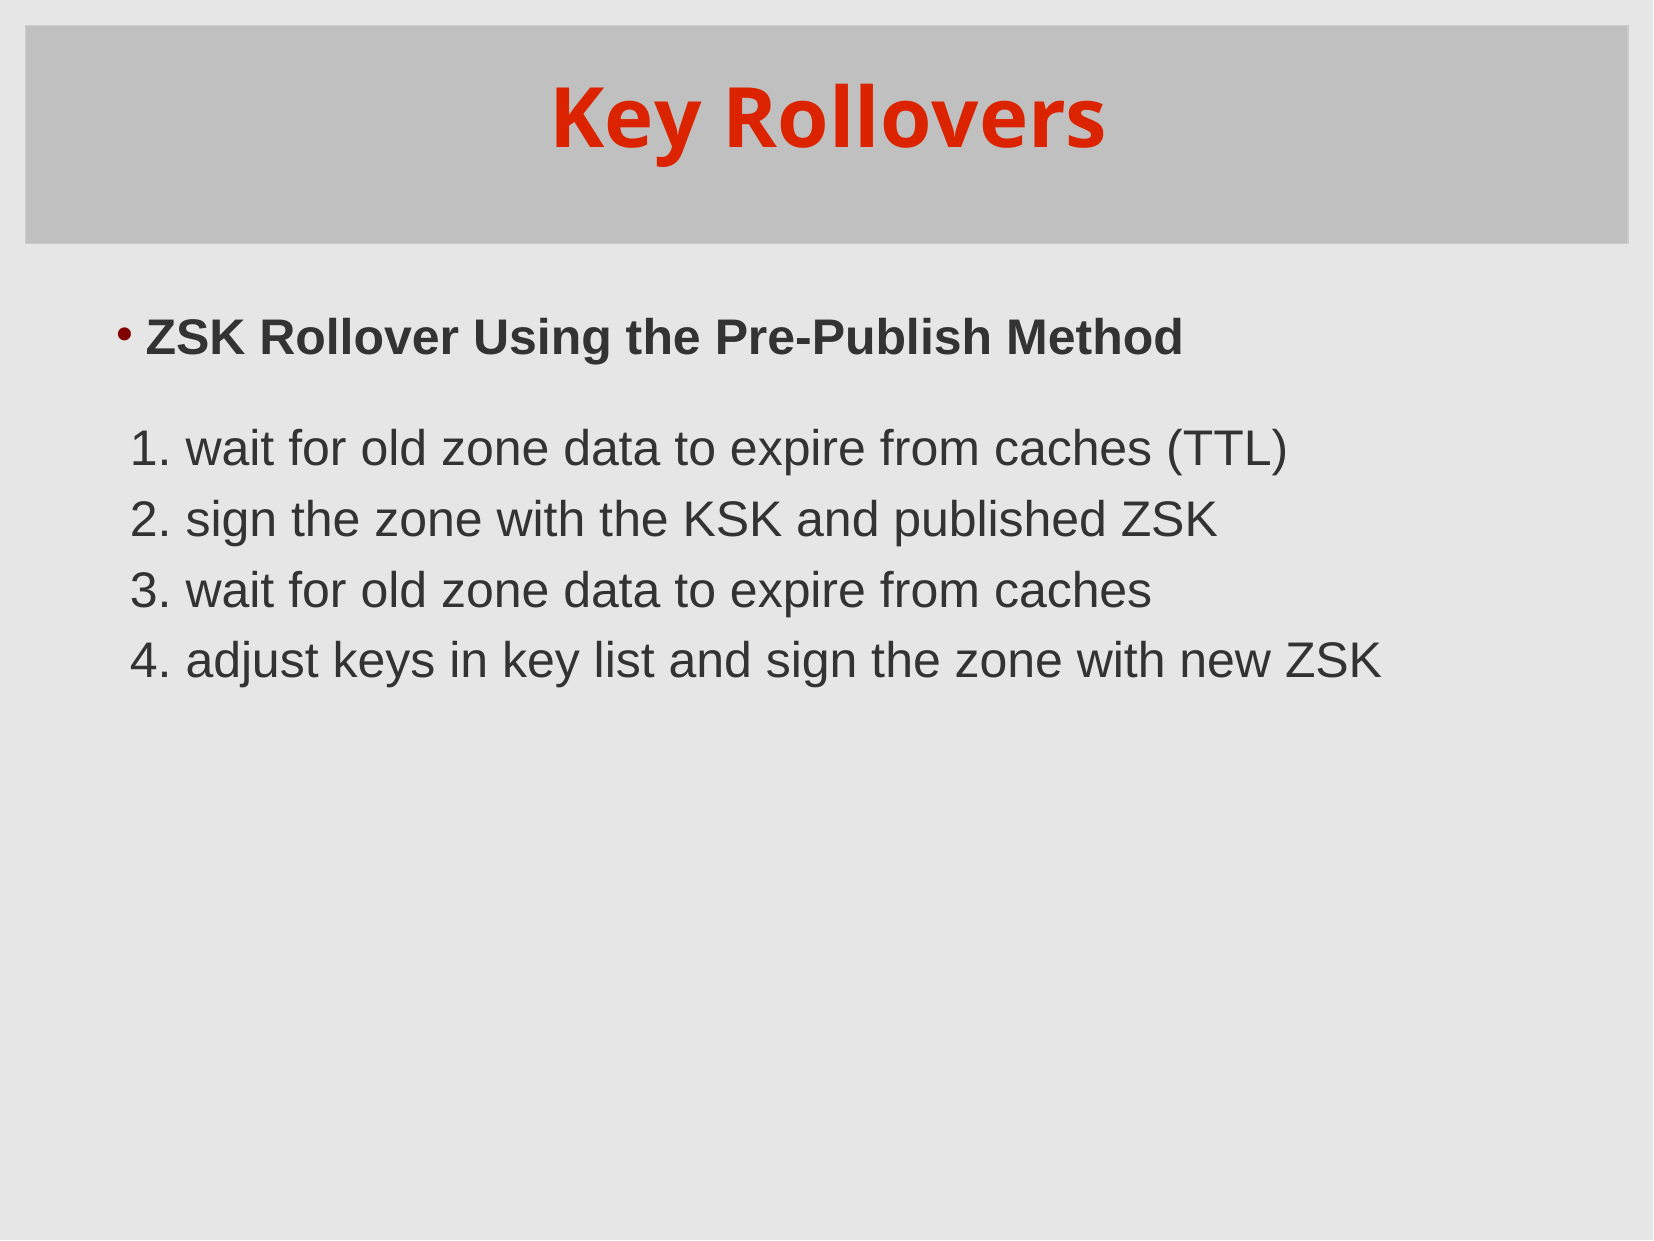

# Key Rollovers
ZSK Rollover Using the Pre-Publish Method
 1. wait for old zone data to expire from caches (TTL)
 2. sign the zone with the KSK and published ZSK
 3. wait for old zone data to expire from caches
 4. adjust keys in key list and sign the zone with new ZSK